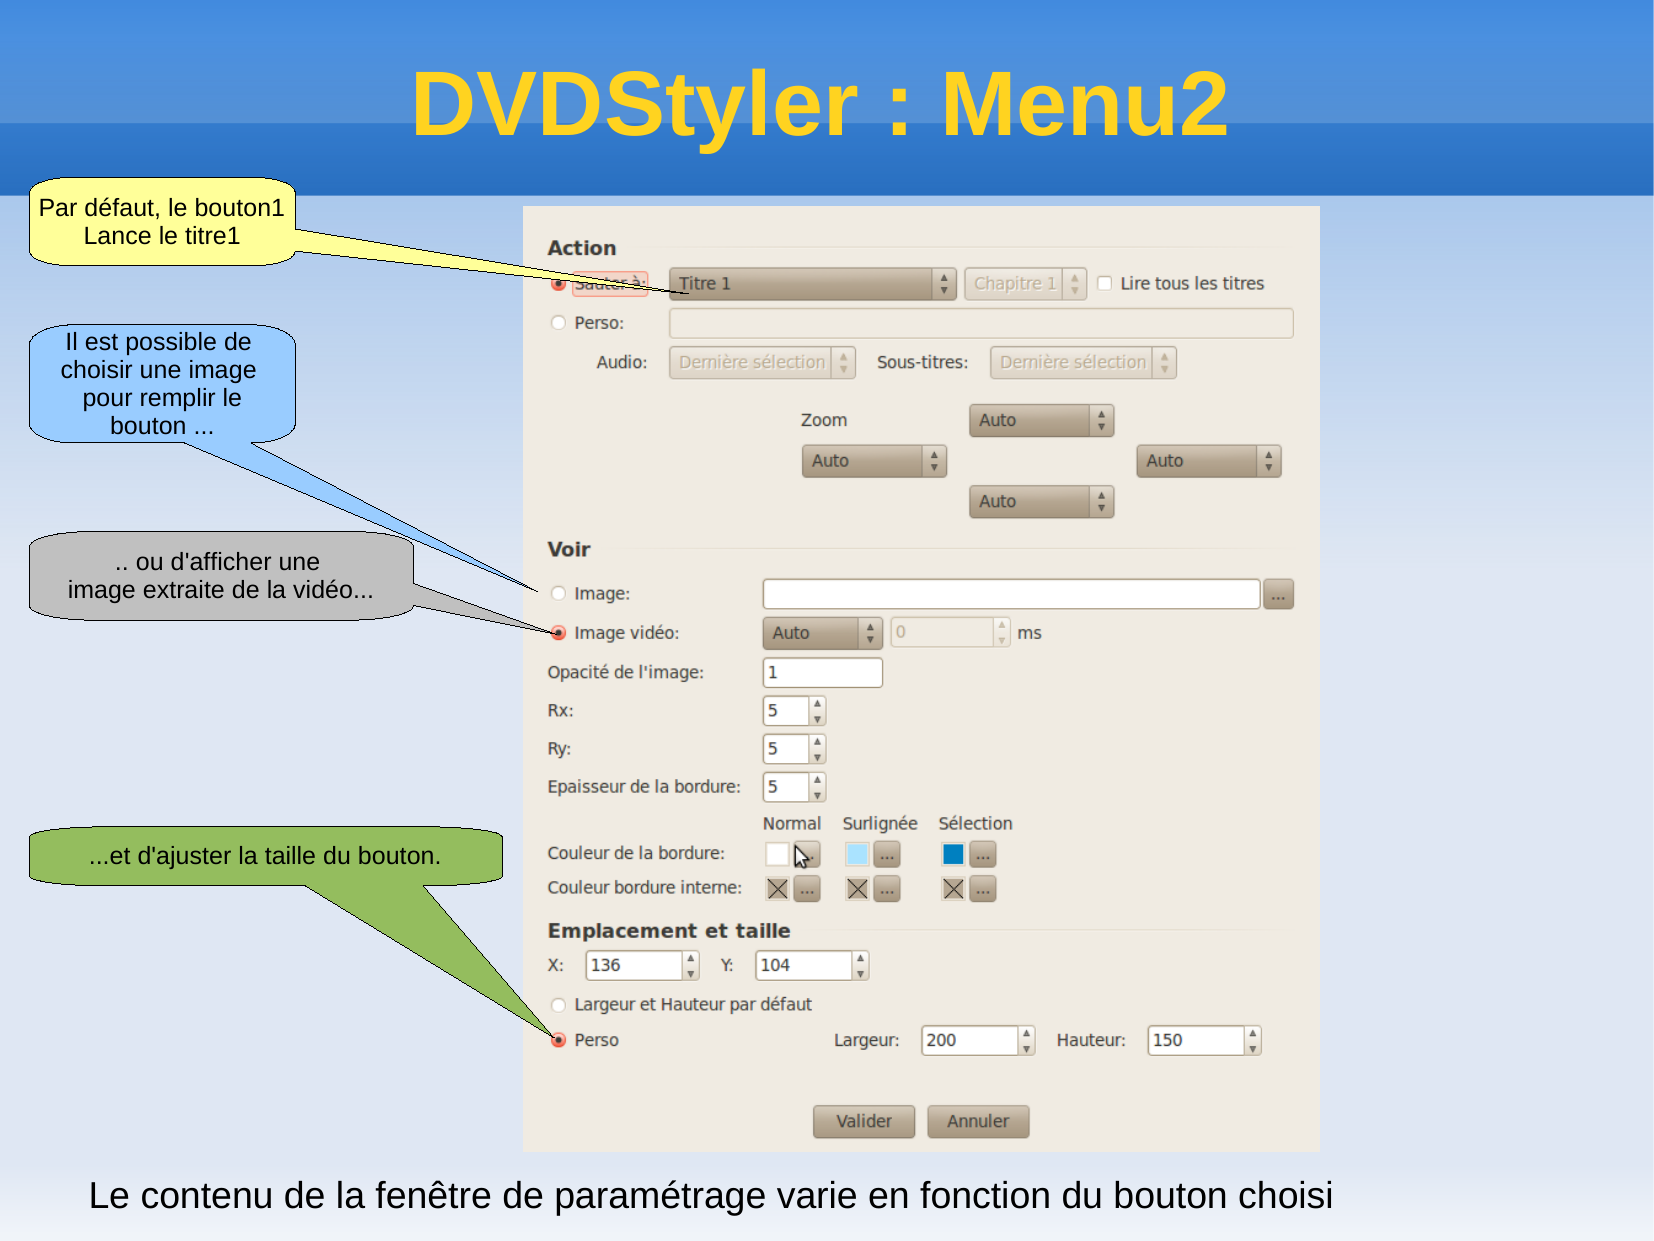

# DVDStyler : Menu2
Par défaut, le bouton1
Lance le titre1
Il est possible de
choisir une image
pour remplir le
bouton ...
.. ou d'afficher une
image extraite de la vidéo...
...et d'ajuster la taille du bouton.
Le contenu de la fenêtre de paramétrage varie en fonction du bouton choisi